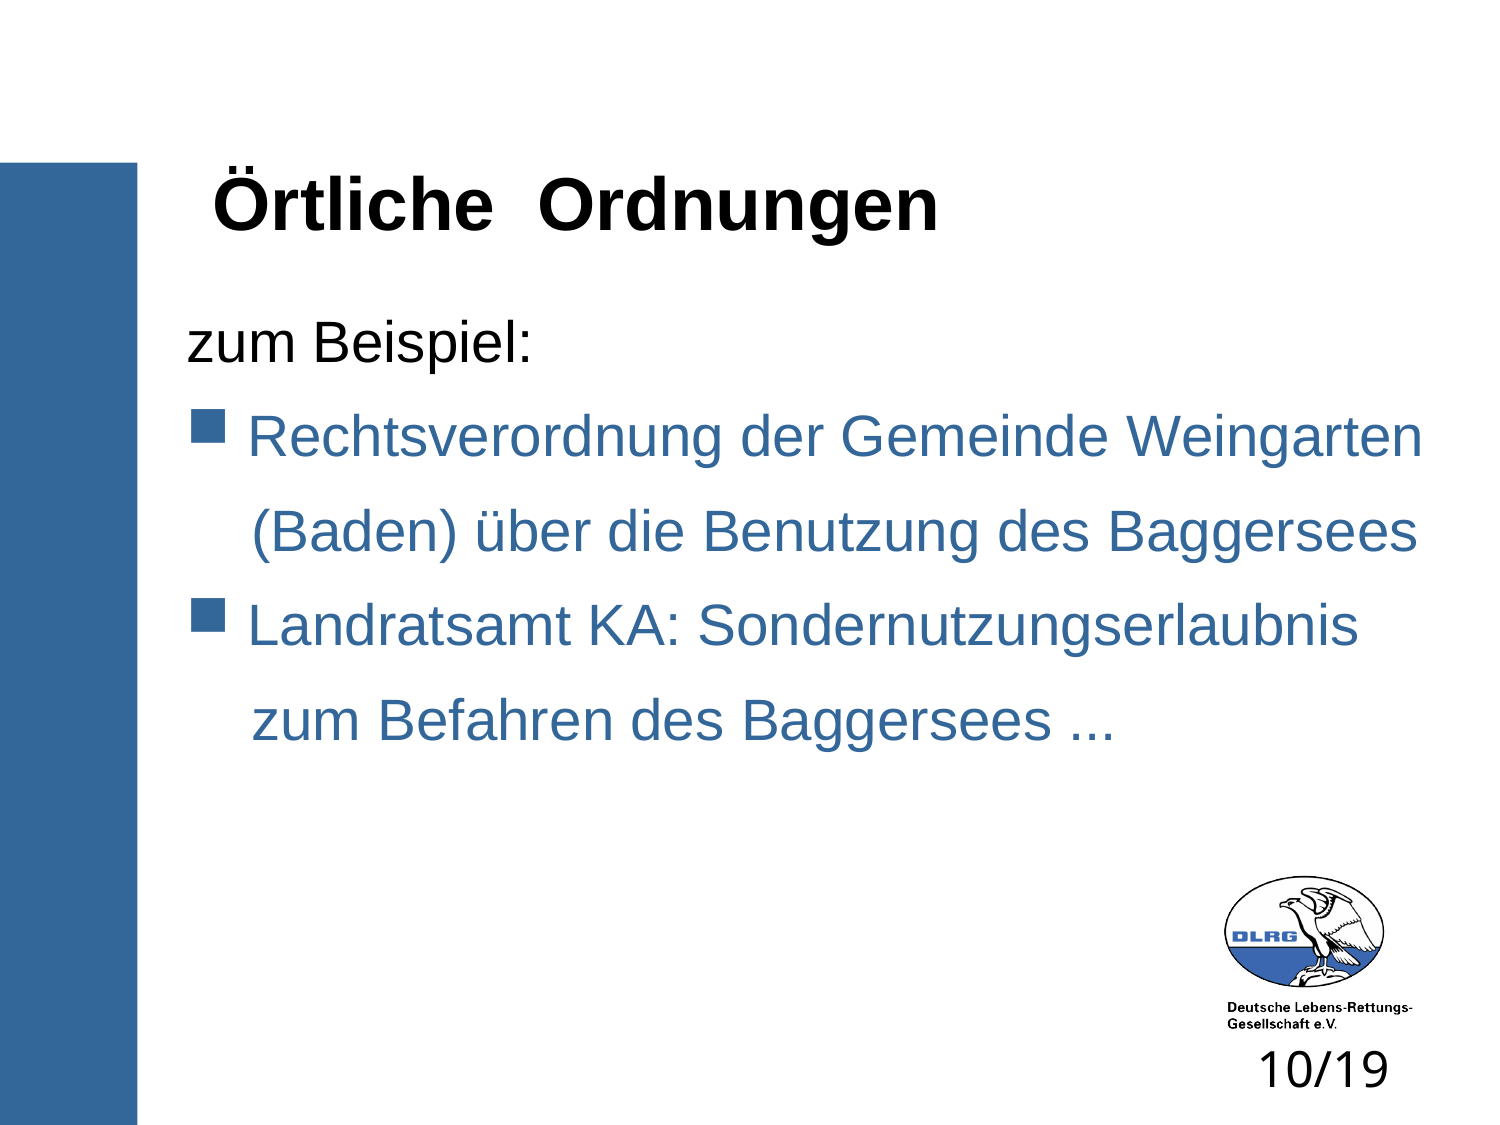

Örtliche Ordnungen
zum Beispiel:
 Rechtsverordnung der Gemeinde Weingarten (Baden) über die Benutzung des Baggersees
 Landratsamt KA: Sondernutzungserlaubnis zum Befahren des Baggersees ...